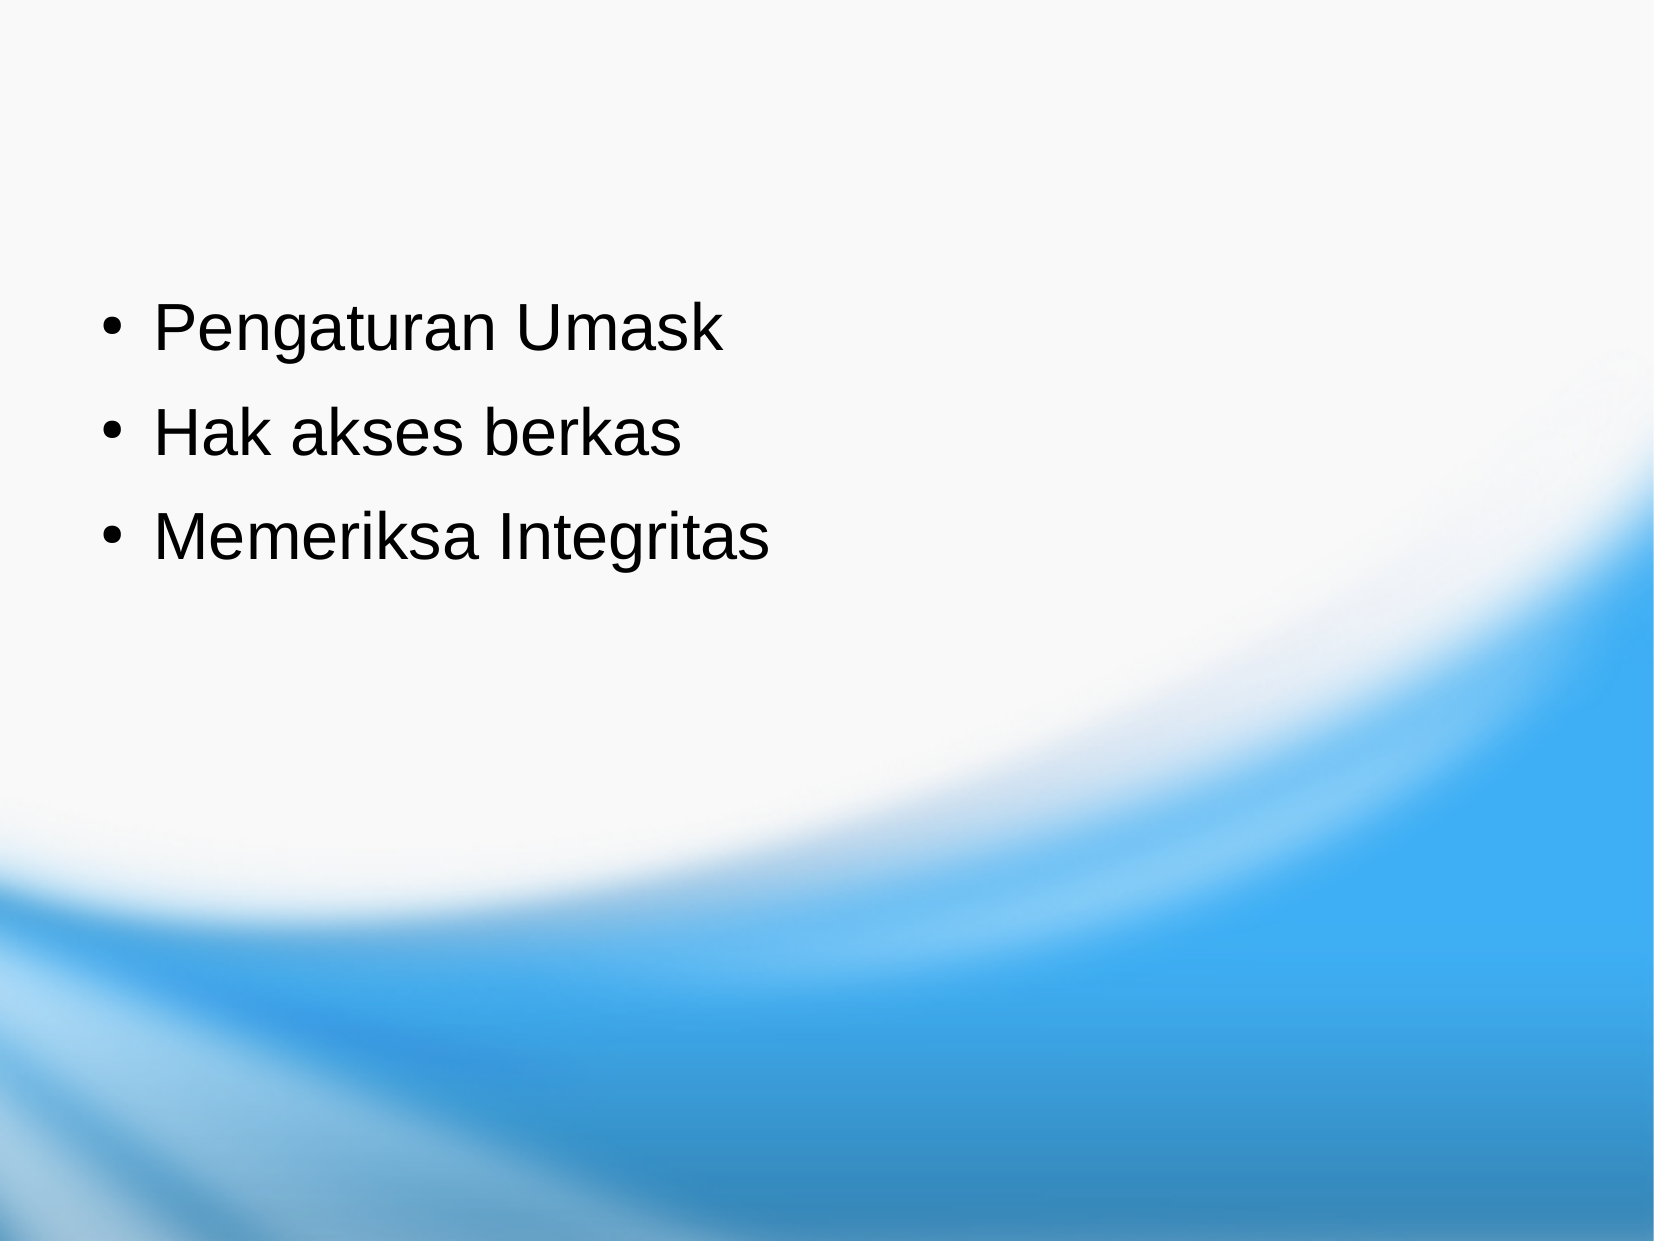

# Pengaturan Umask
Hak akses berkas
Memeriksa Integritas